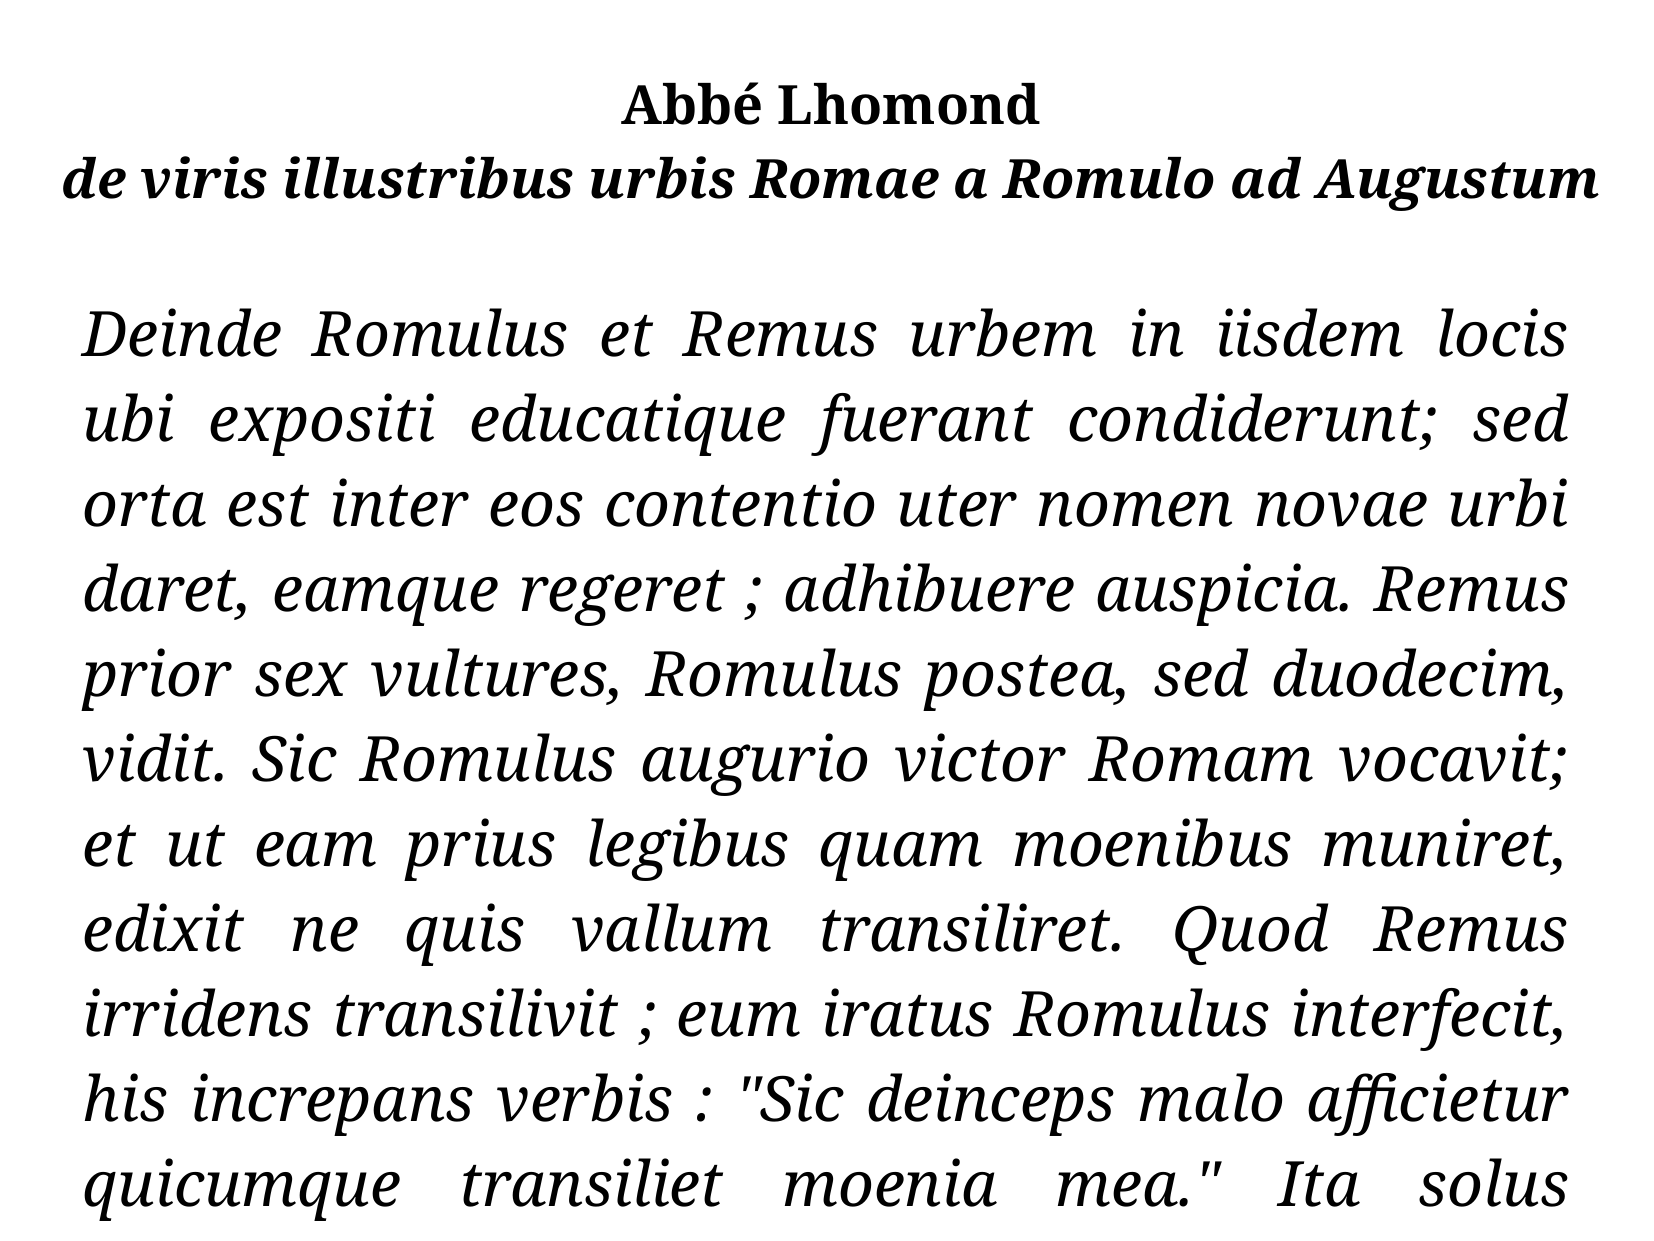

Abbé Lhomond
de viris illustribus urbis Romae a Romulo ad Augustum
# Deinde Romulus et Remus urbem in iisdem locis ubi expositi educatique fuerant condiderunt; sed orta est inter eos contentio uter nomen novae urbi daret, eamque regeret ; adhibuere auspicia. Remus prior sex vultures, Romulus postea, sed duodecim, vidit. Sic Romulus augurio victor Romam vocavit; et ut eam prius legibus quam moenibus muniret, edixit ne quis vallum transiliret. Quod Remus irridens transilivit ; eum iratus Romulus interfecit, his increpans verbis : "Sic deinceps malo afficietur quicumque transiliet moenia mea." Ita solus potitus est imperio Romulus.